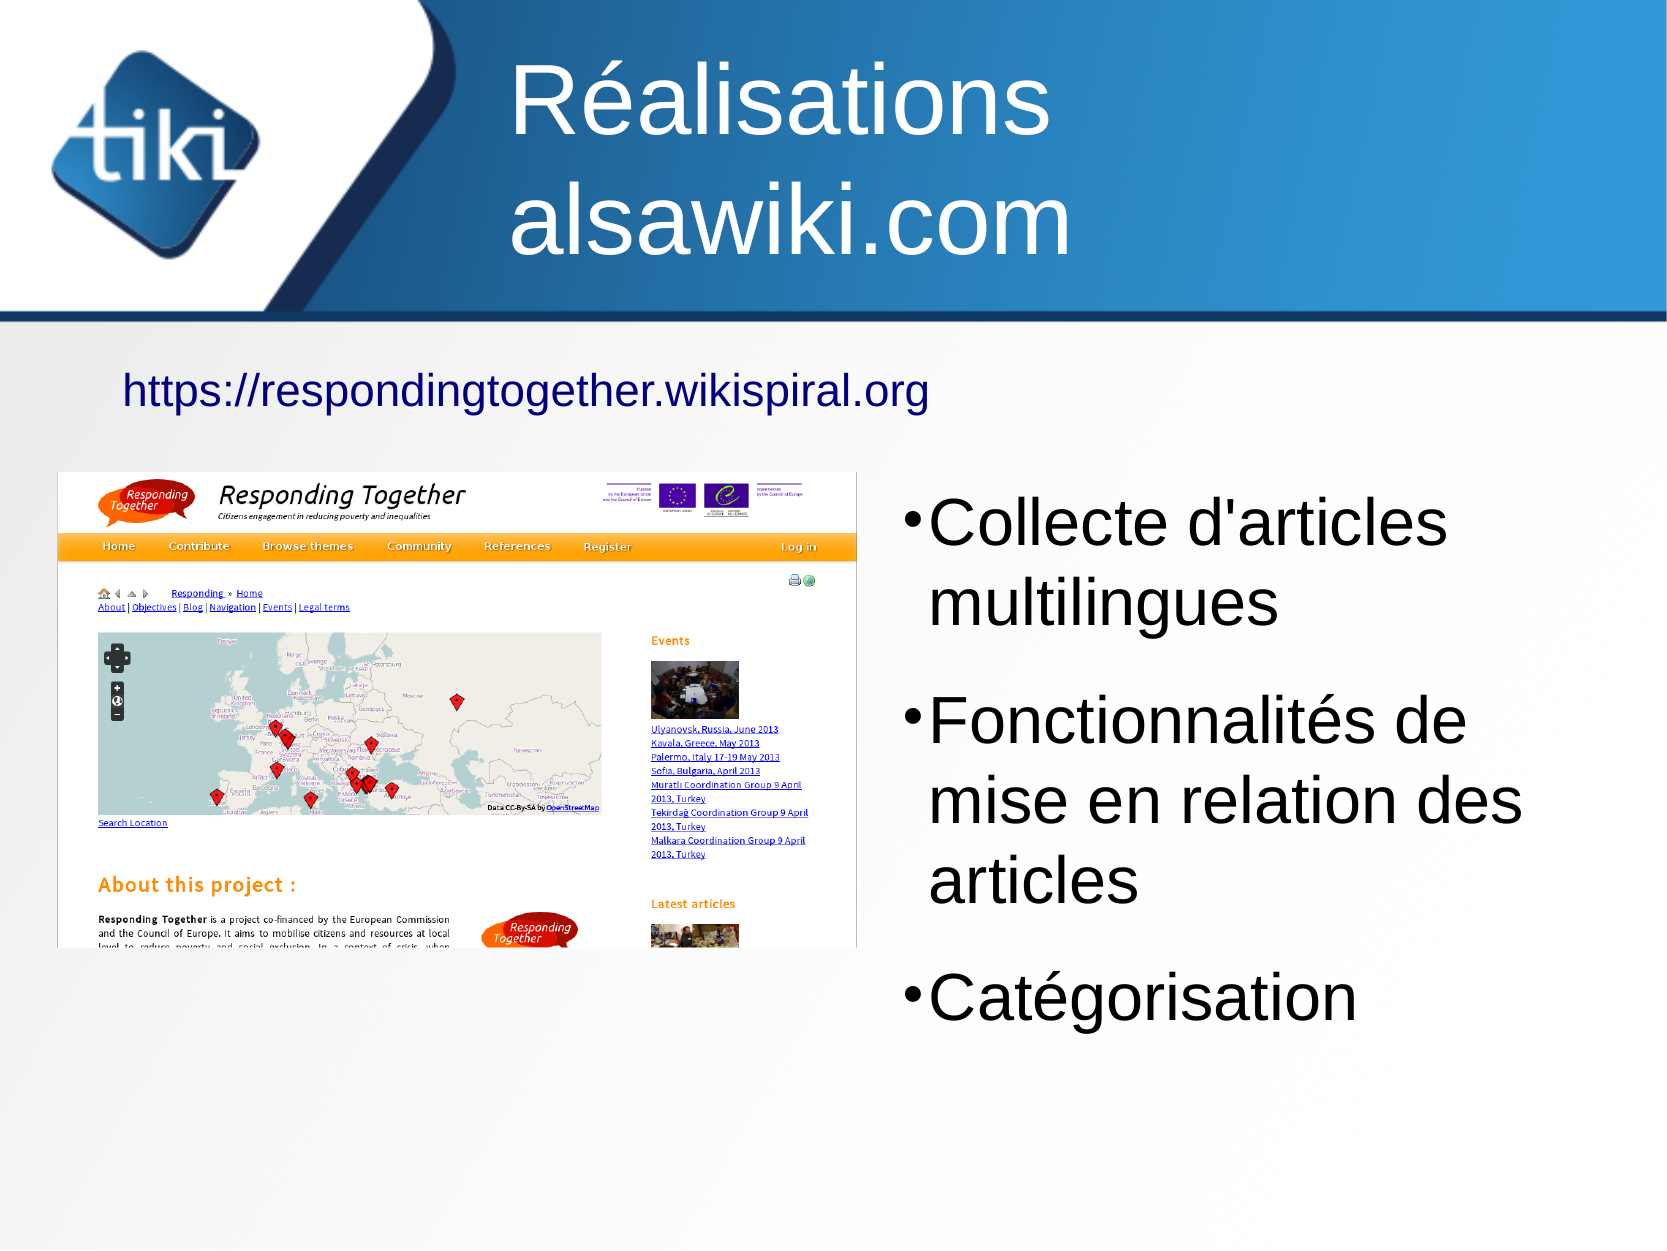

# Réalisations alsawiki.com
https://respondingtogether.wikispiral.org
Collecte d'articles multilingues
Fonctionnalités de mise en relation des articles
Catégorisation